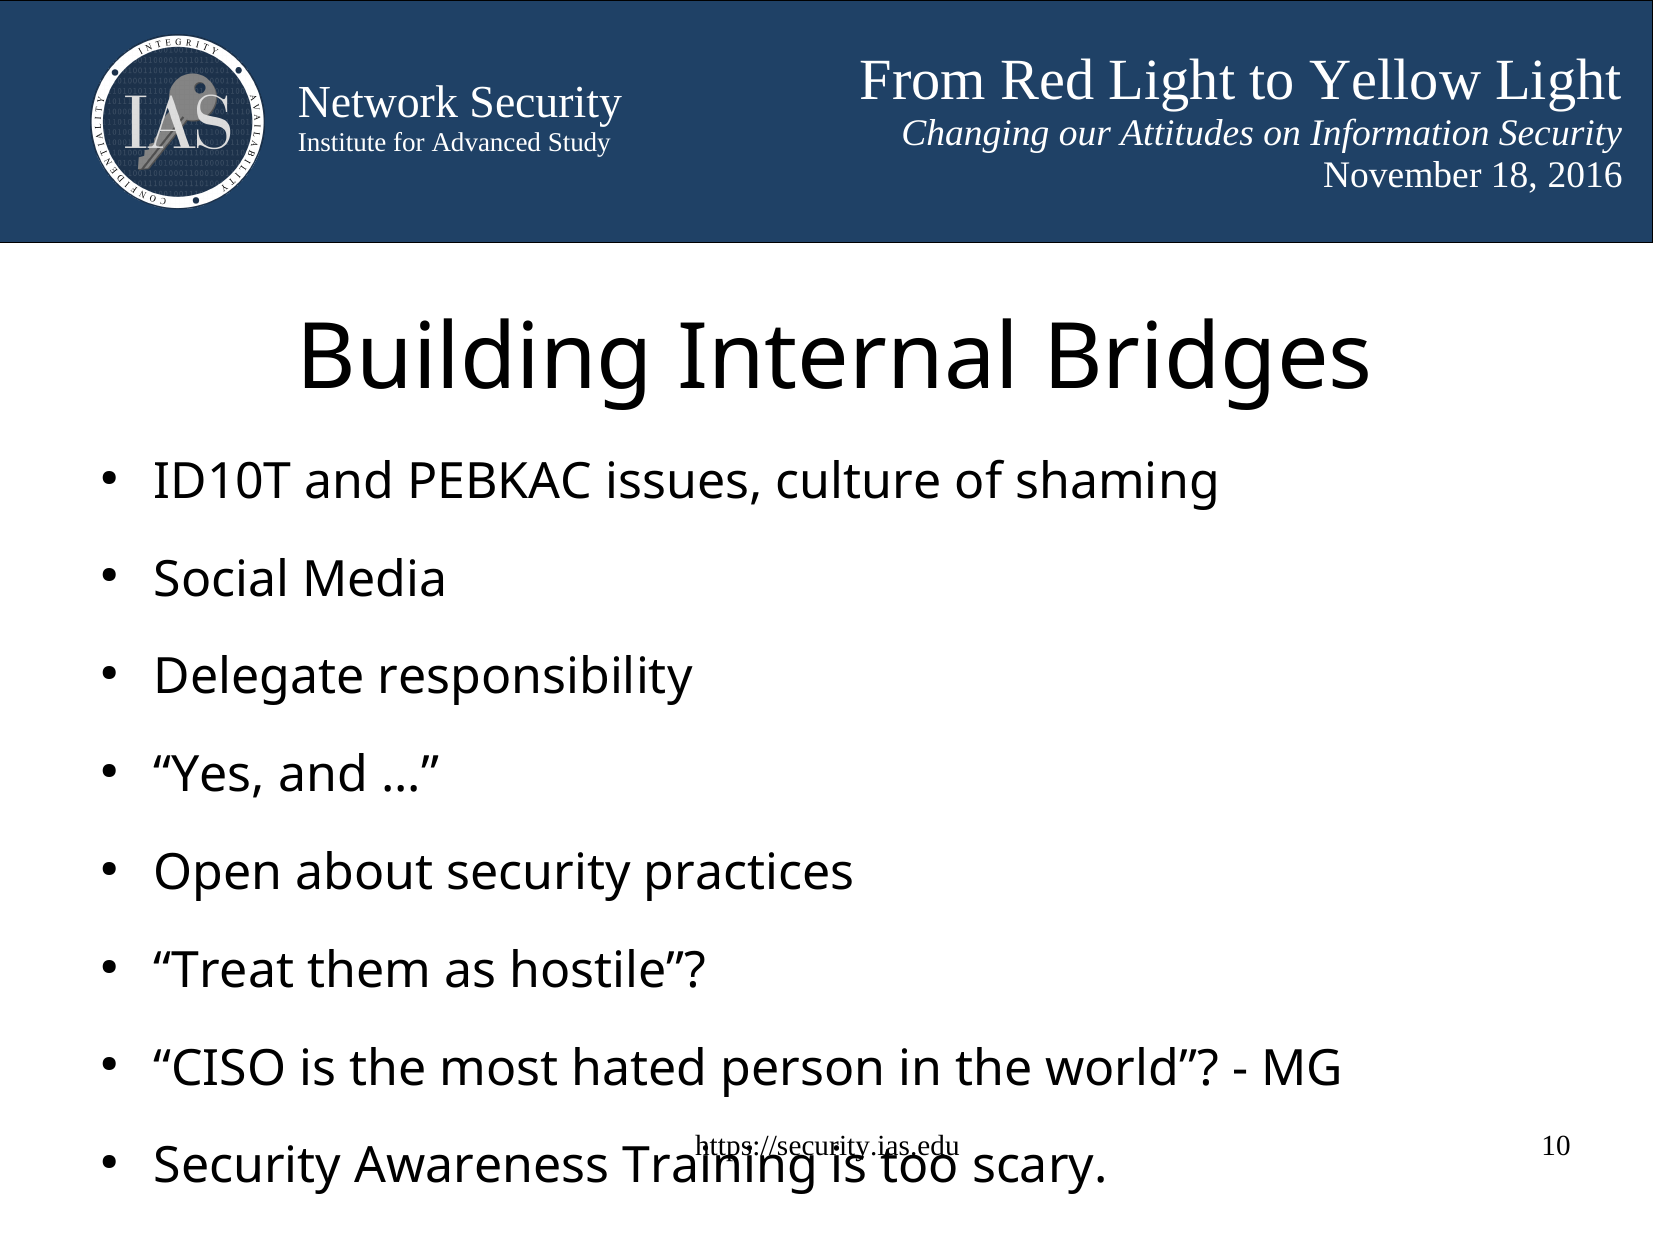

# Building Internal Bridges
ID10T and PEBKAC issues, culture of shaming
Social Media
Delegate responsibility
“Yes, and ...”
Open about security practices
“Treat them as hostile”?
“CISO is the most hated person in the world”? - MG
Security Awareness Training is too scary.
10